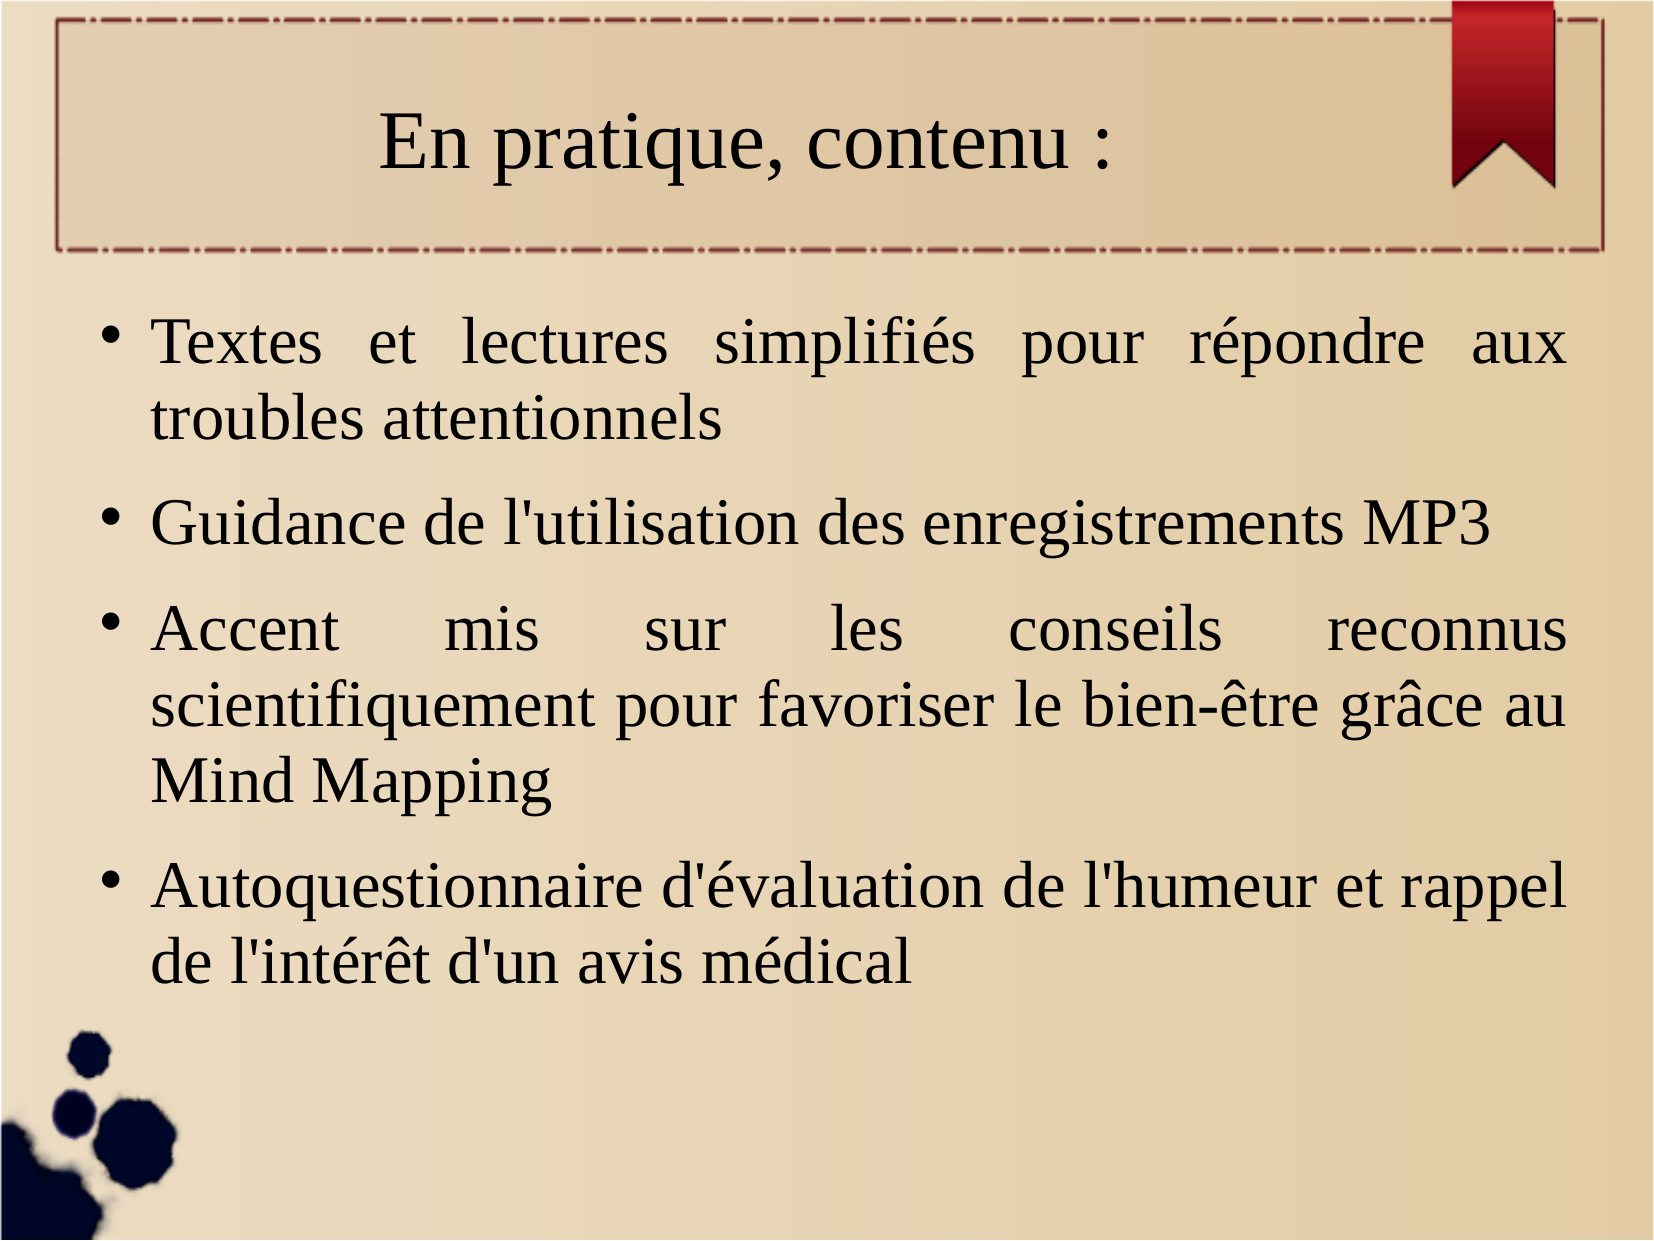

# En pratique, contenu :
Textes et lectures simplifiés pour répondre aux troubles attentionnels
Guidance de l'utilisation des enregistrements MP3
Accent mis sur les conseils reconnus scientifiquement pour favoriser le bien-être grâce au Mind Mapping
Autoquestionnaire d'évaluation de l'humeur et rappel de l'intérêt d'un avis médical